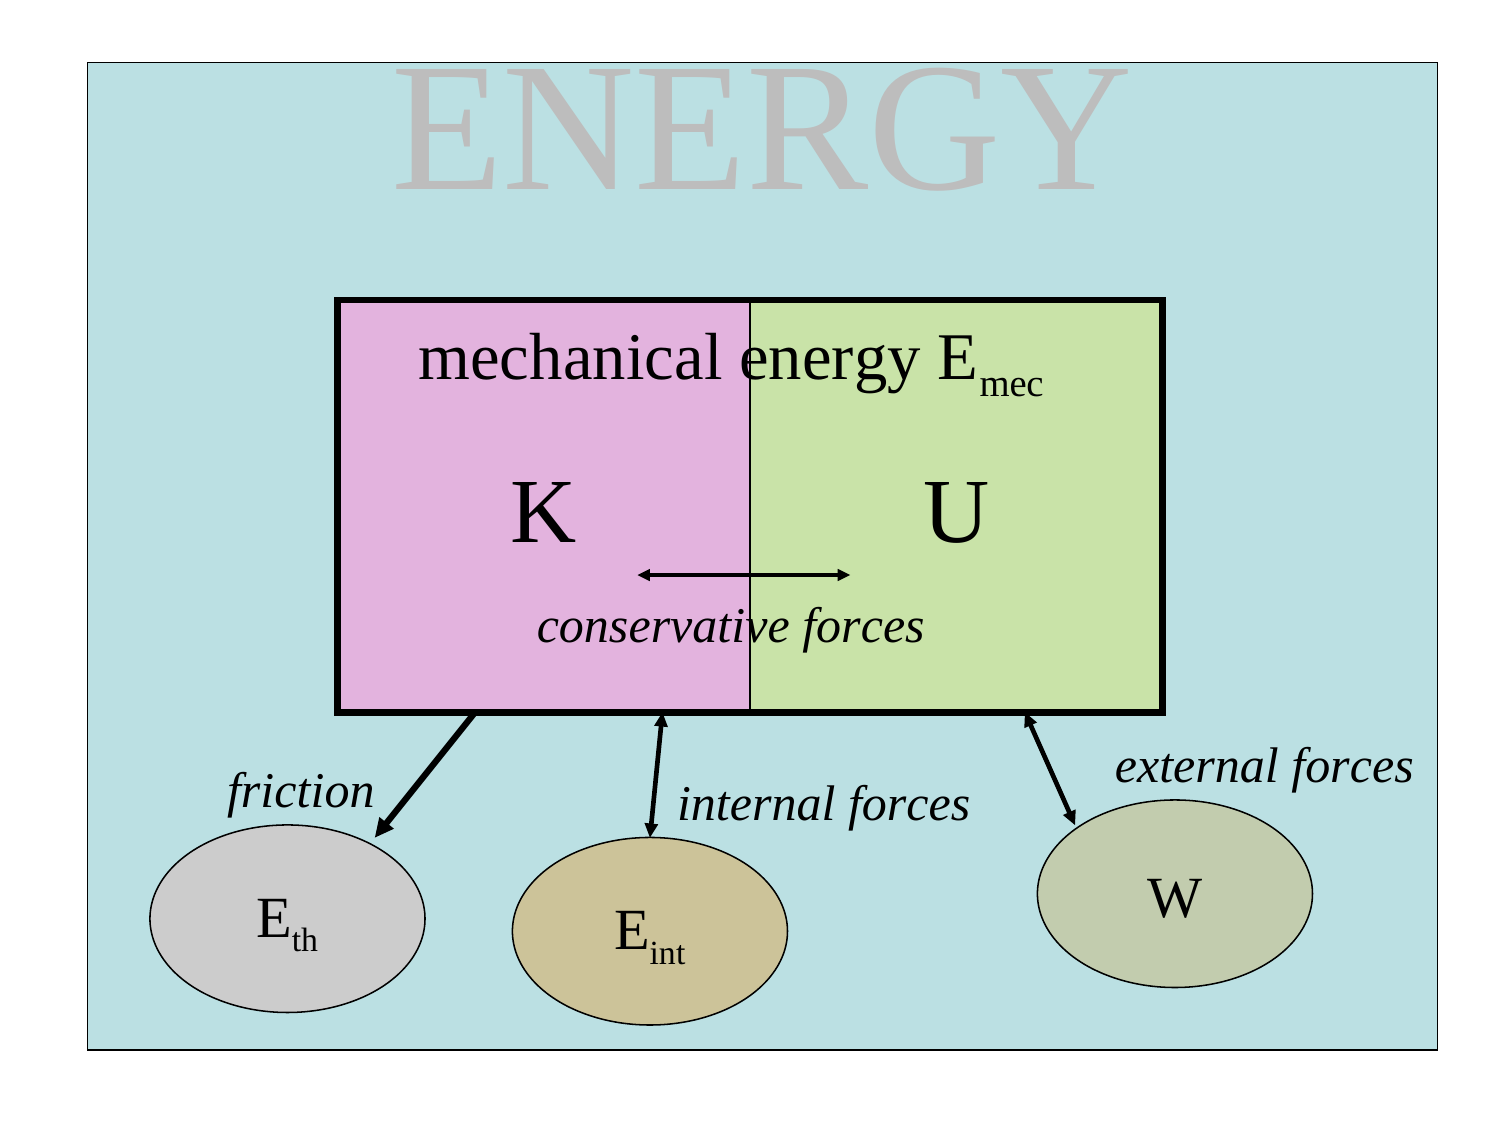

ENERGY
K
U
mechanical energy Emec
conservative forces
friction
internal forces
Eth
Eint
external forces
W